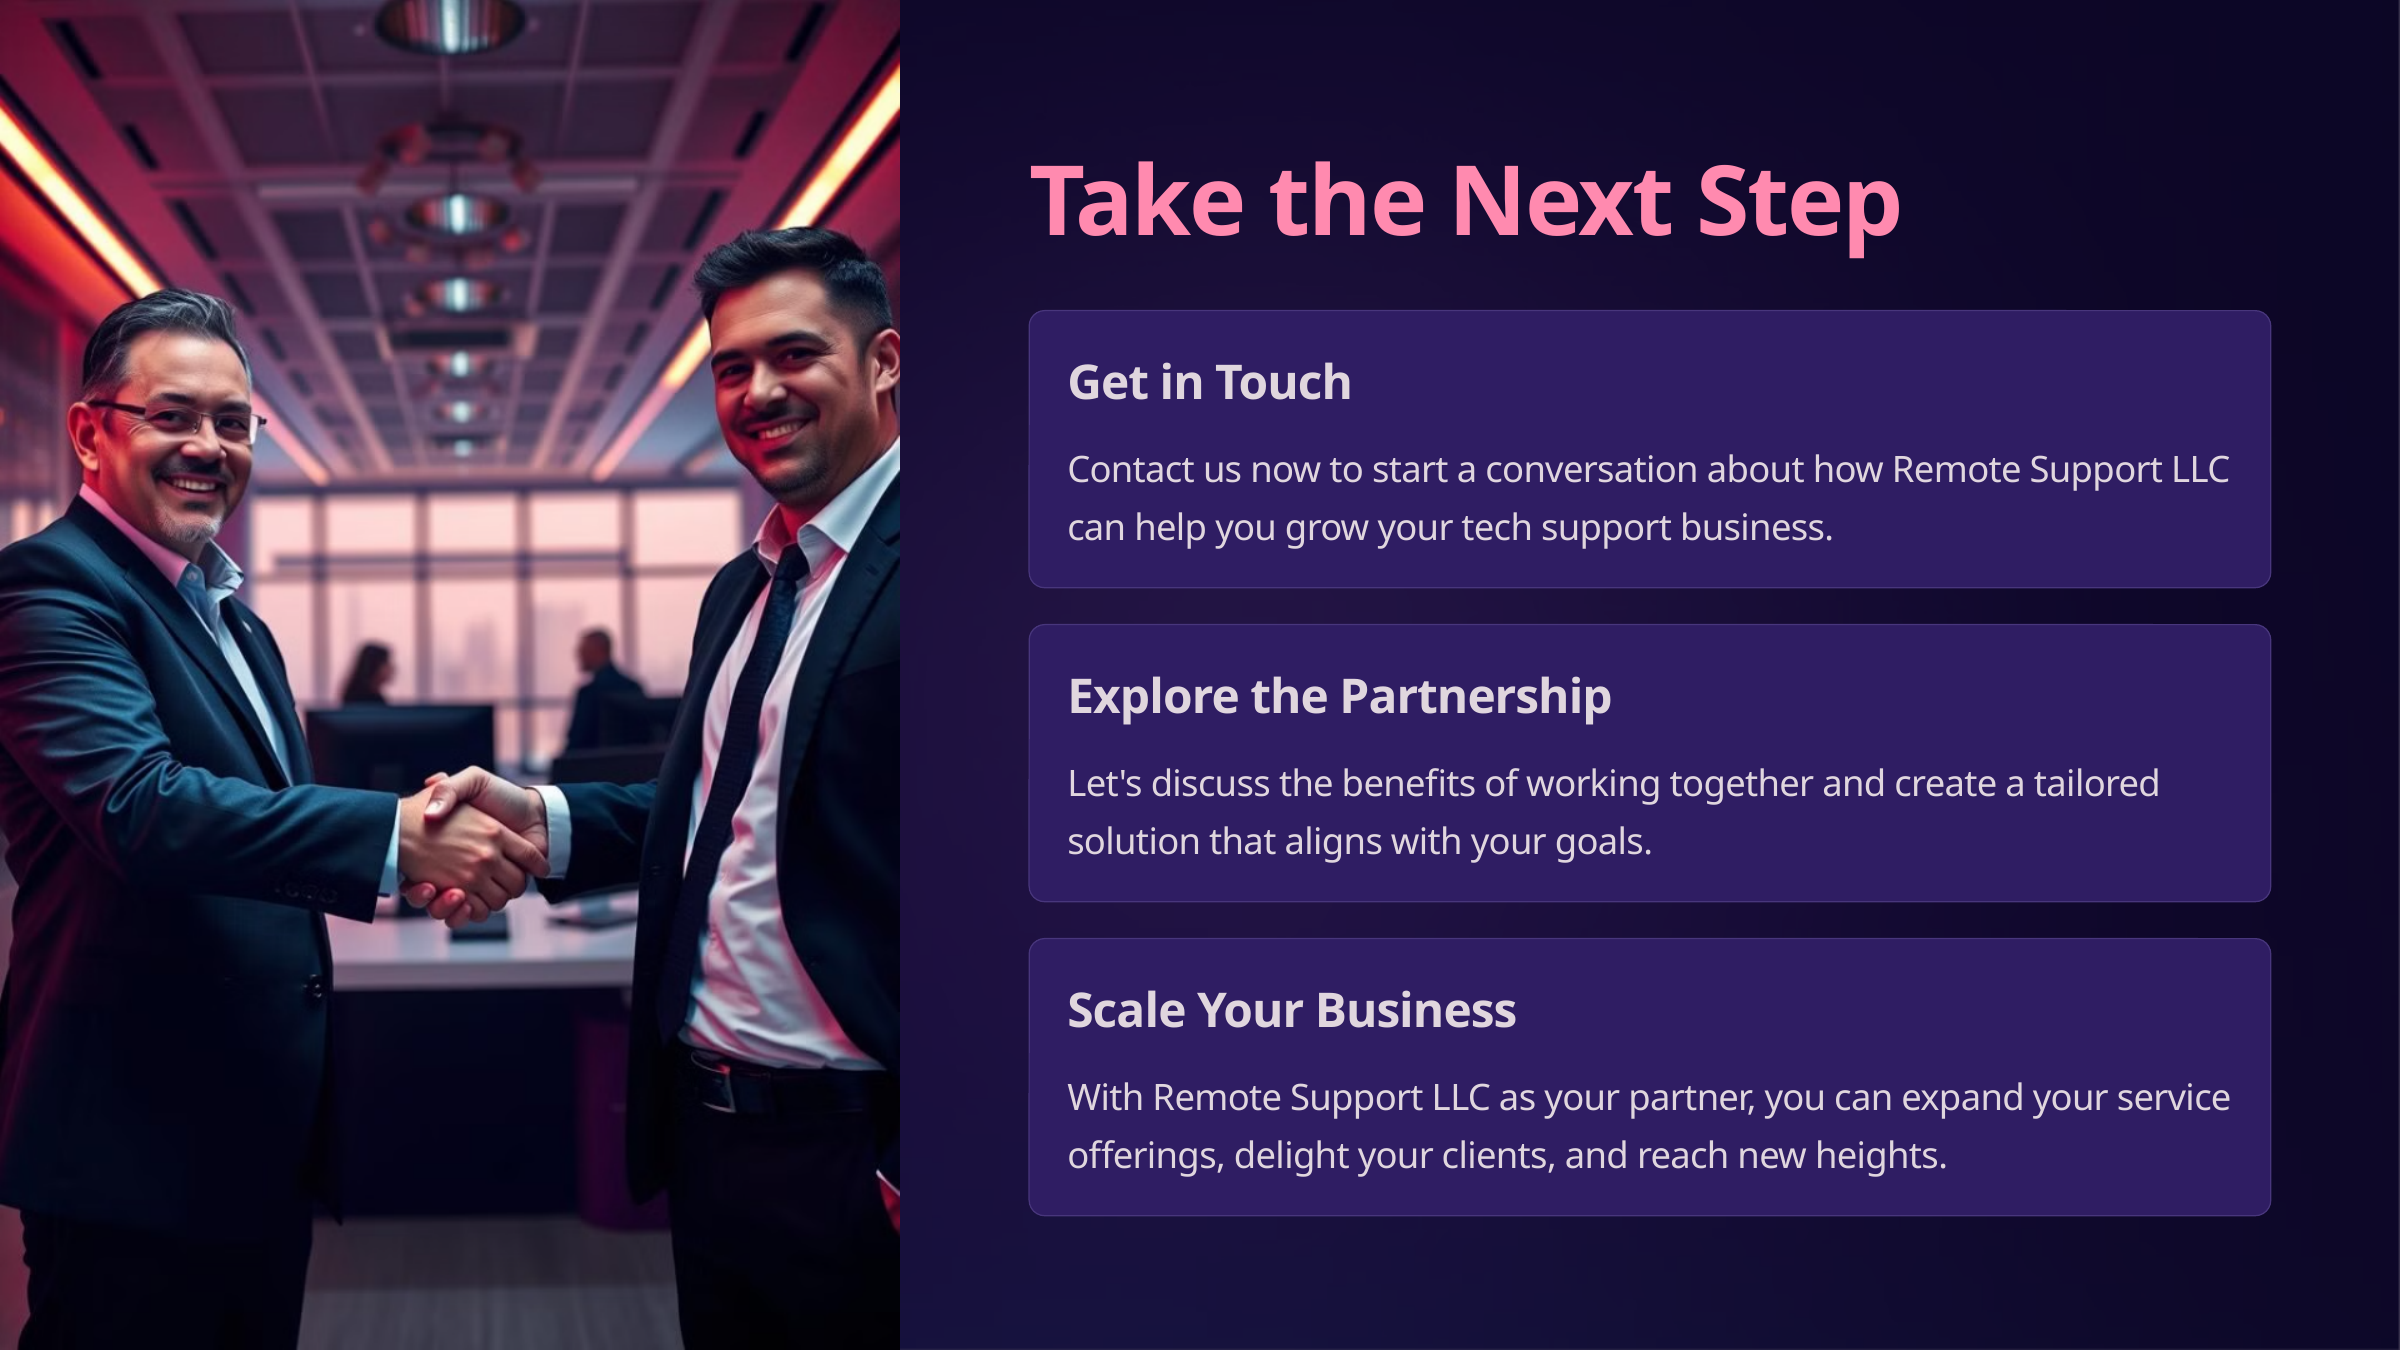

Take the Next Step
Get in Touch
Contact us now to start a conversation about how Remote Support LLC can help you grow your tech support business.
Explore the Partnership
Let's discuss the benefits of working together and create a tailored solution that aligns with your goals.
Scale Your Business
With Remote Support LLC as your partner, you can expand your service offerings, delight your clients, and reach new heights.